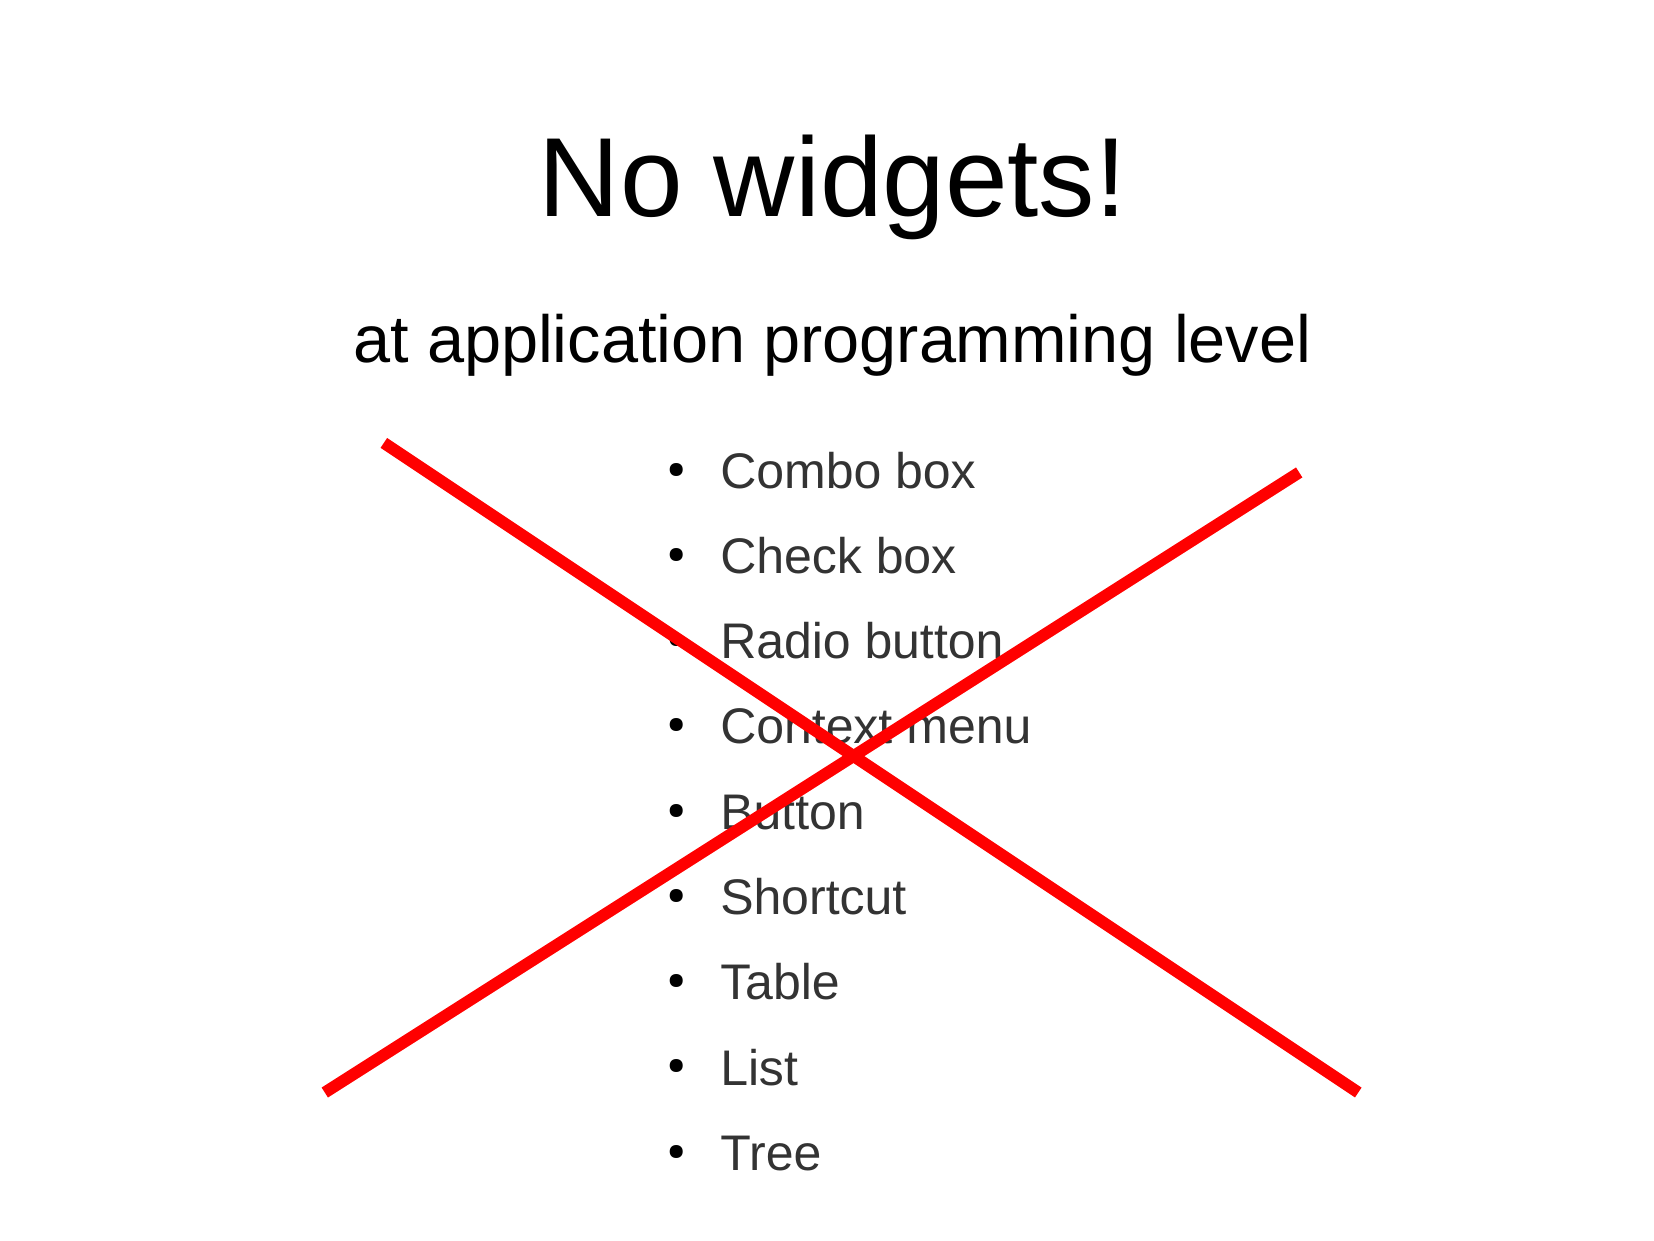

No widgets!
# at application programming level
Combo box
Check box
Radio button
Context menu
Button
Shortcut
Table
List
Tree